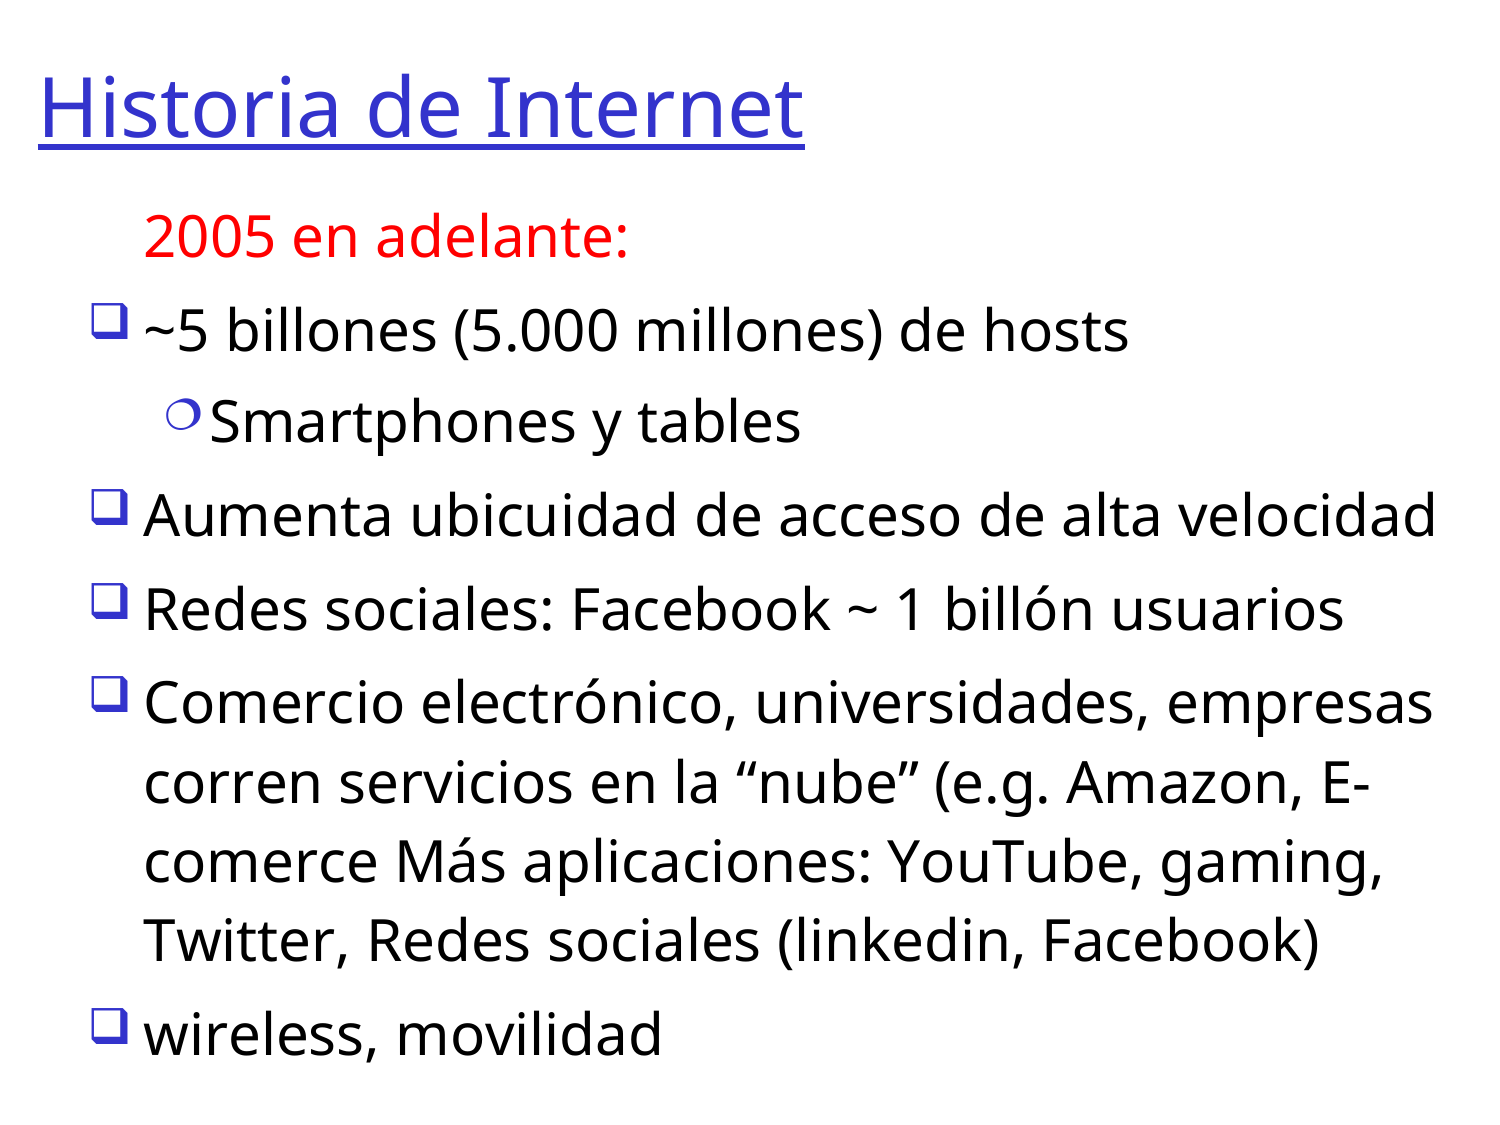

# Historia de Internet
2005 en adelante:
~5 billones (5.000 millones) de hosts
Smartphones y tables
Aumenta ubicuidad de acceso de alta velocidad
Redes sociales: Facebook ~ 1 billón usuarios
Comercio electrónico, universidades, empresas corren servicios en la “nube” (e.g. Amazon, E-comerce Más aplicaciones: YouTube, gaming, Twitter, Redes sociales (linkedin, Facebook)
wireless, movilidad